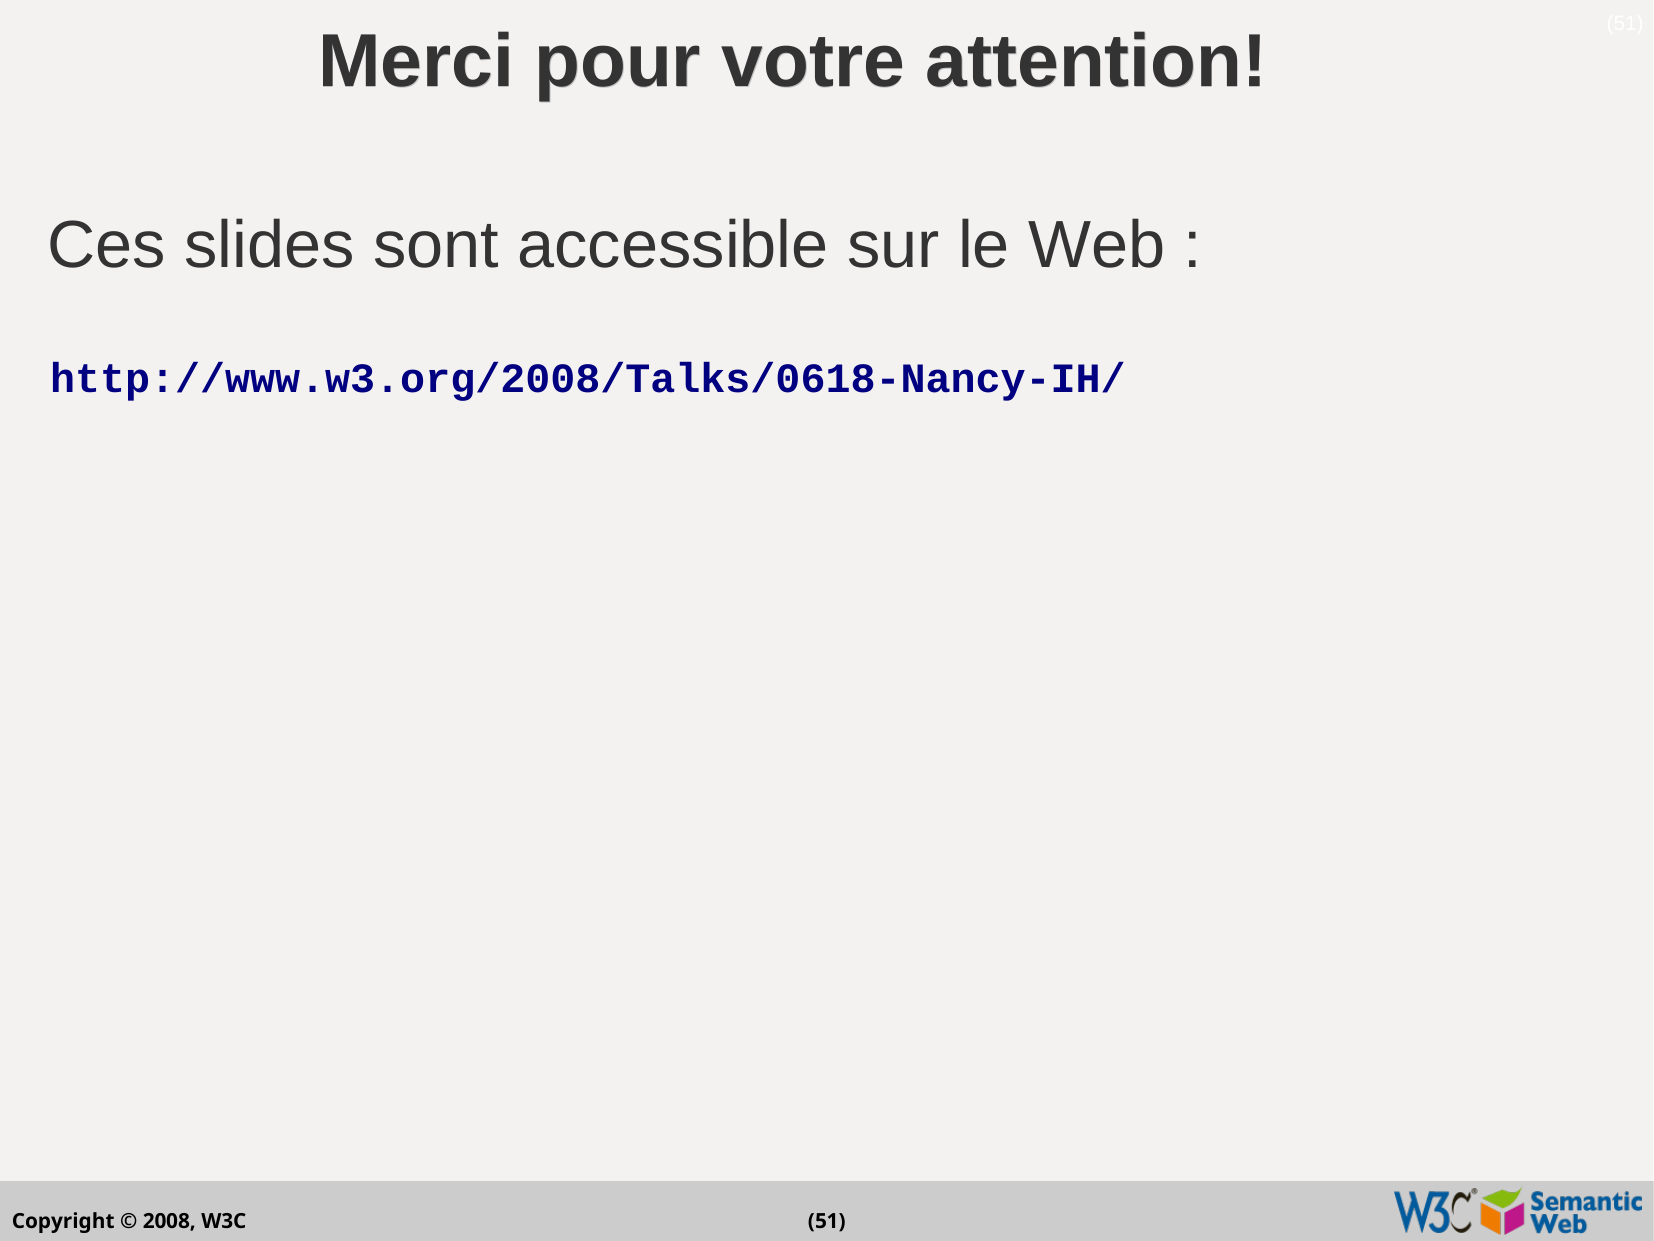

# Merci pour votre attention!
Ces slides sont accessible sur le Web :
http://www.w3.org/2008/Talks/0618-Nancy-IH/